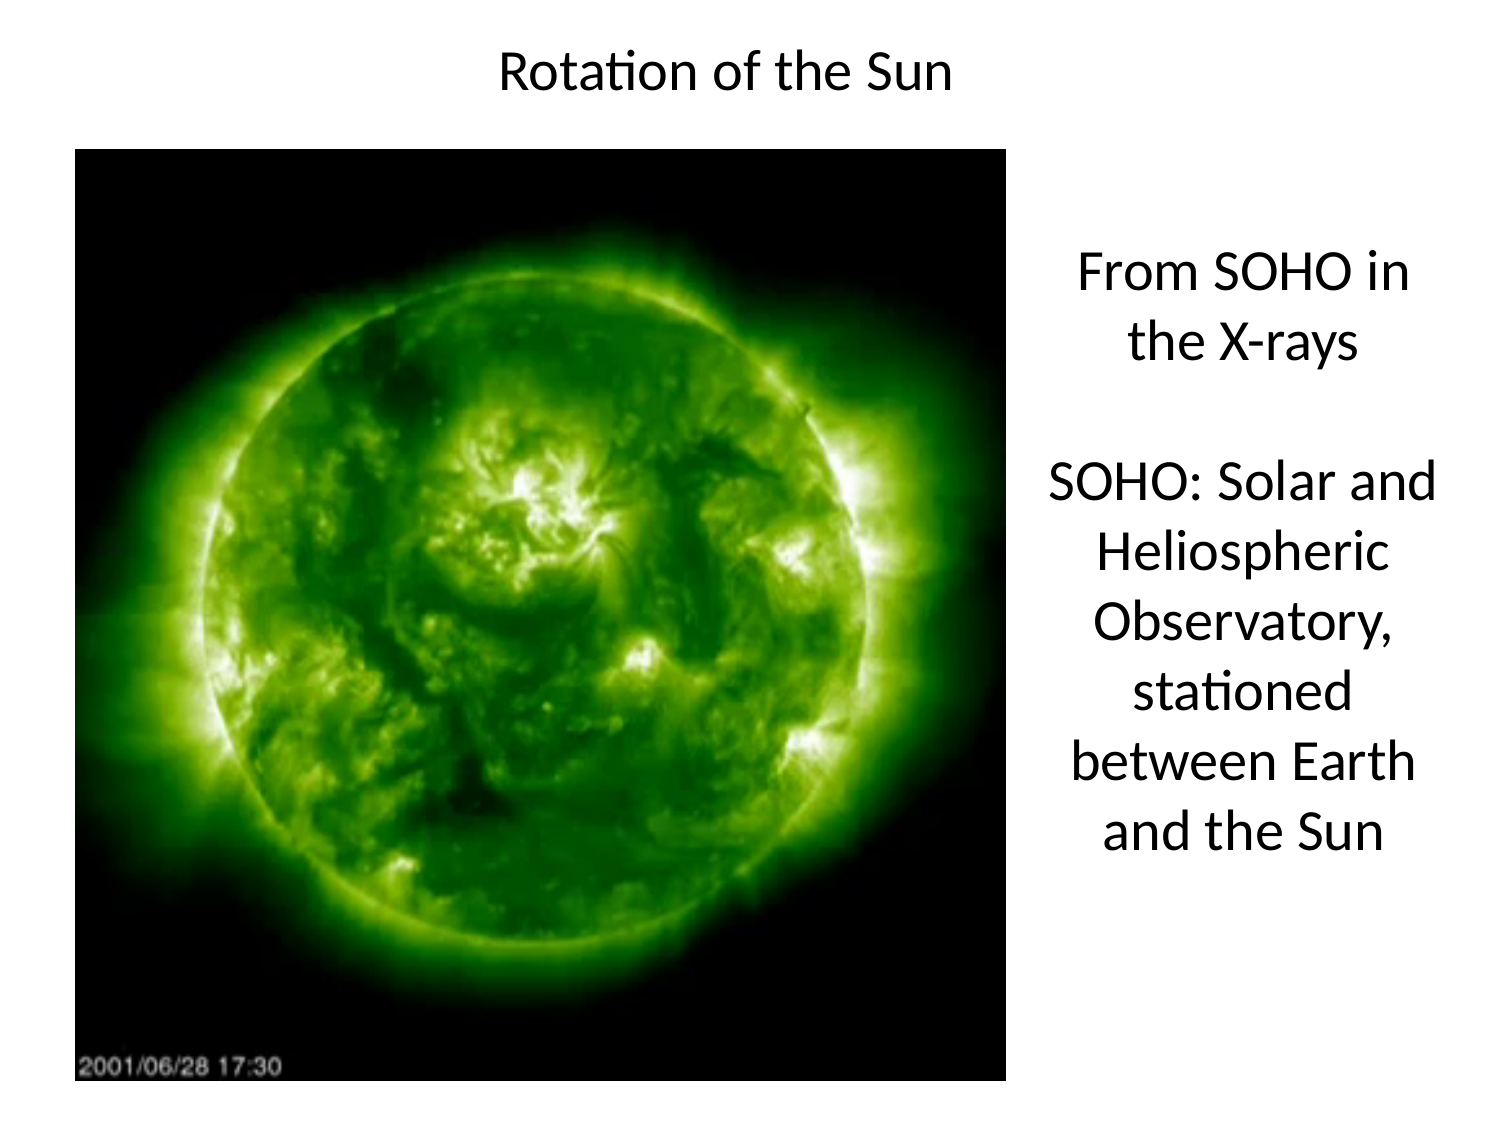

Rotation of the Sun
35 days
35 days
From SOHO in the X-rays
SOHO: Solar and Heliospheric Observatory, stationed between Earth and the Sun
27 days
25 days
25 days